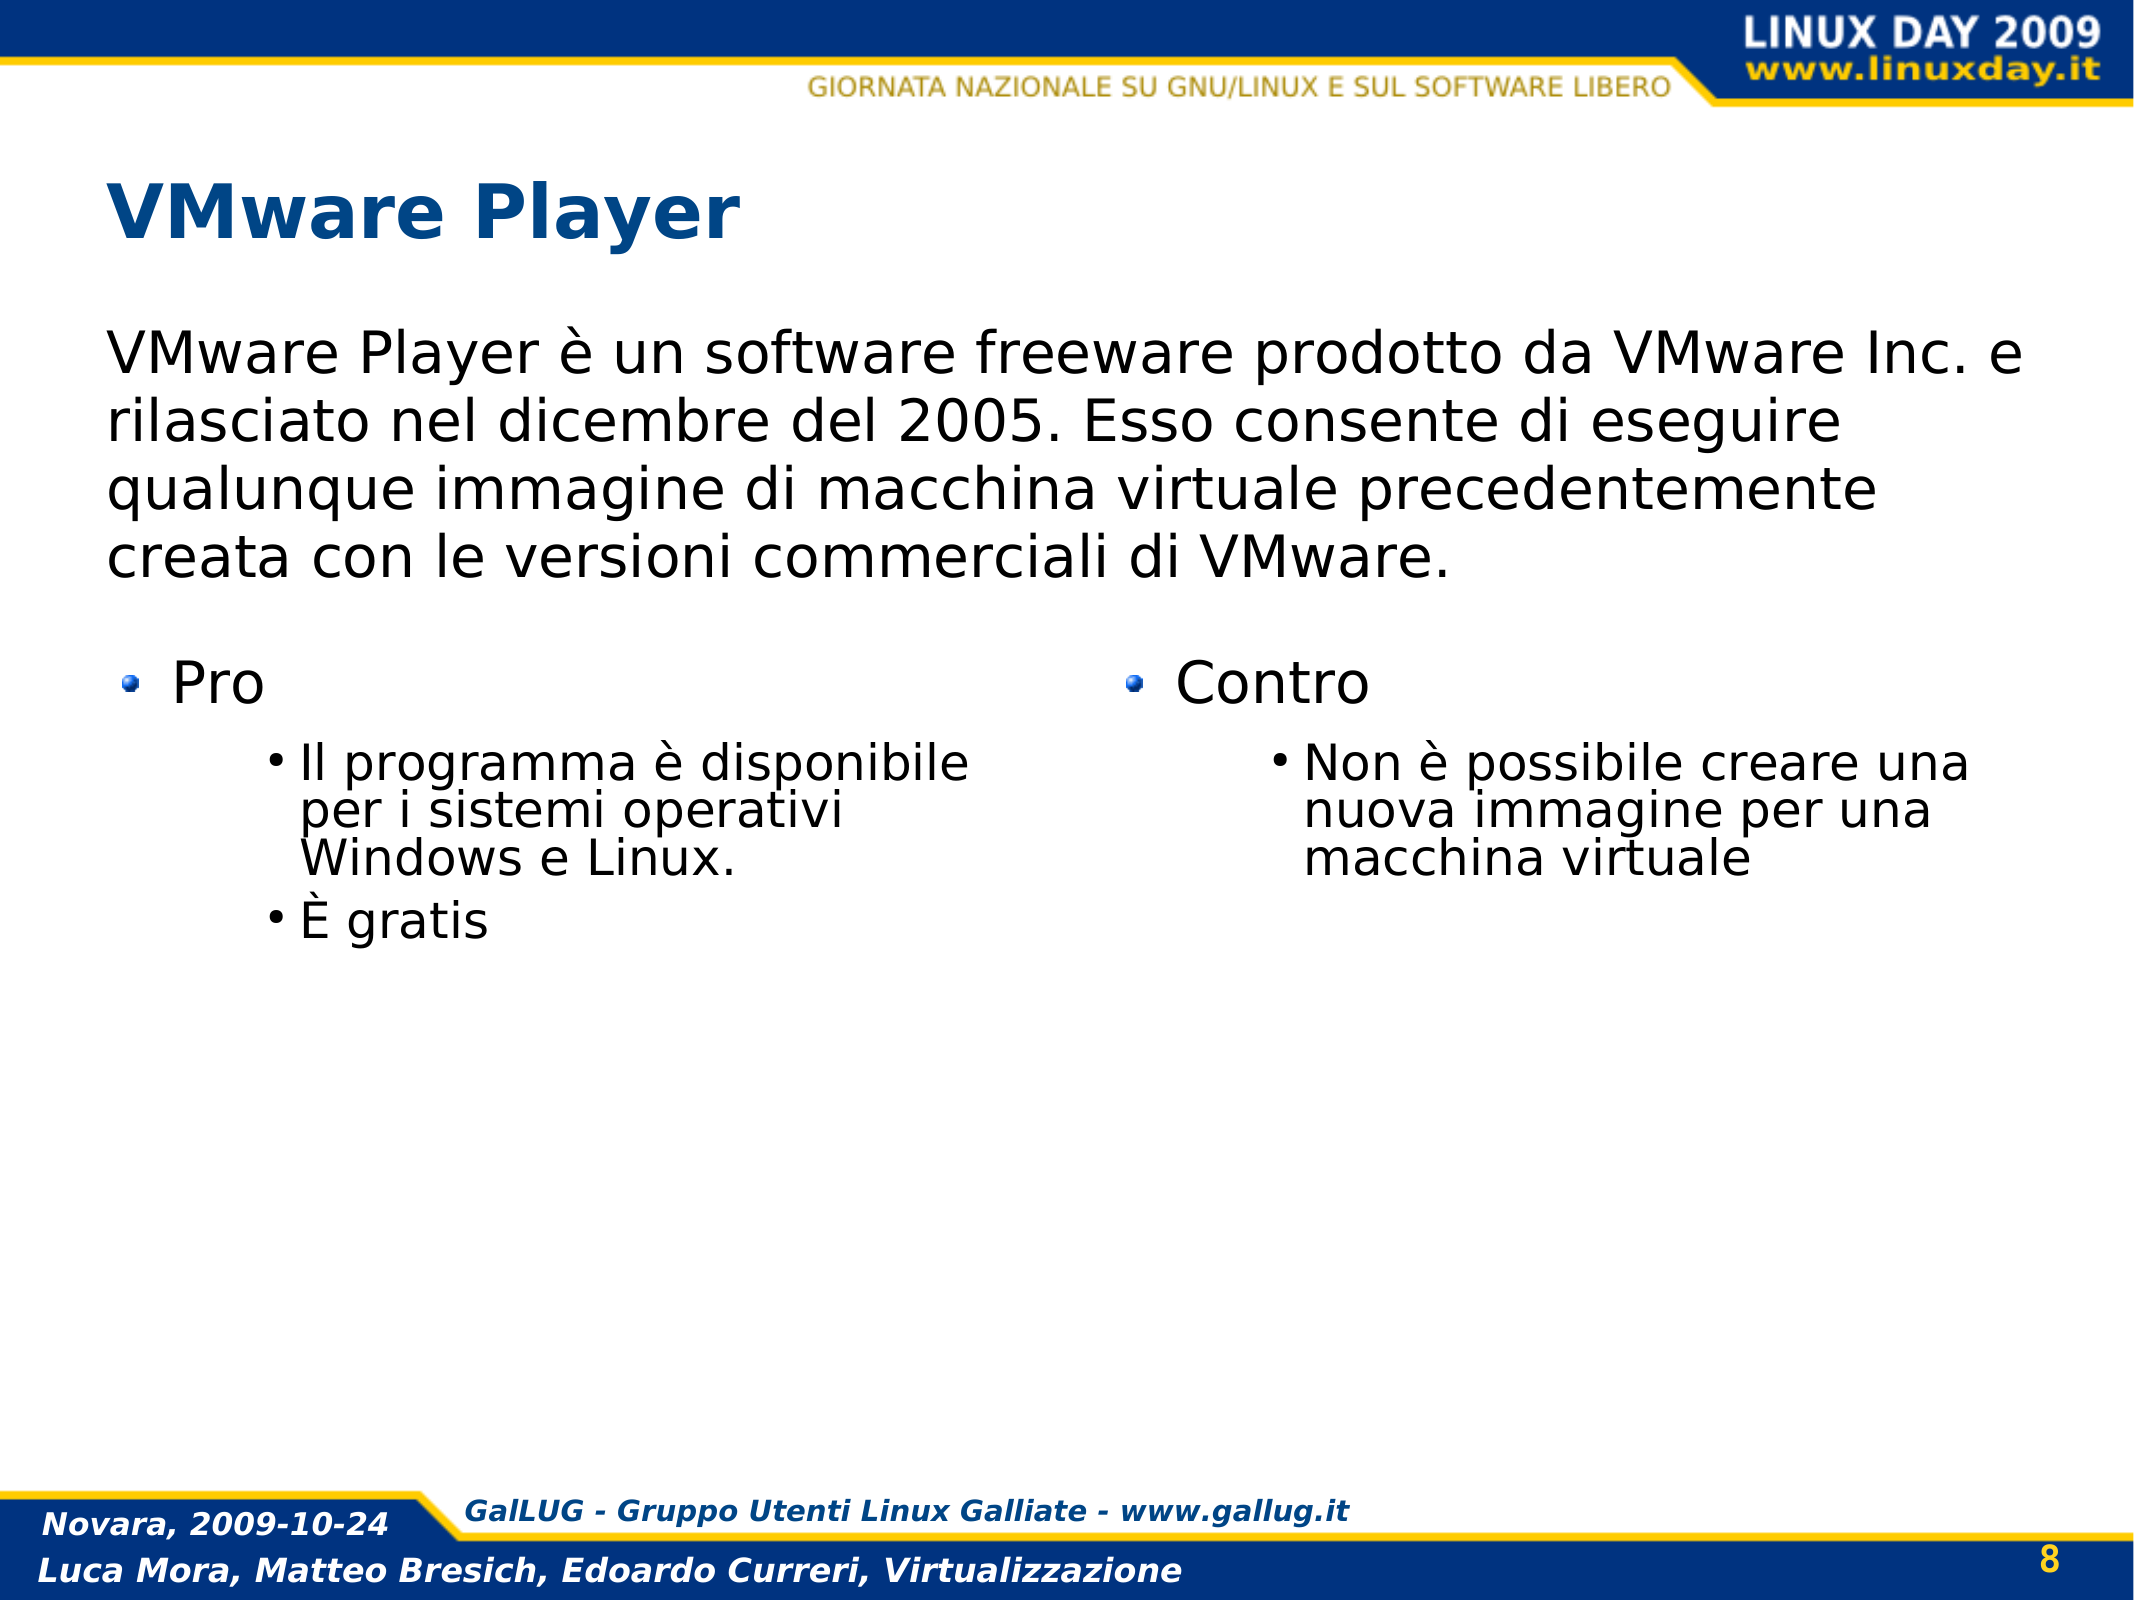

# VMware Player
VMware Player è un software freeware prodotto da VMware Inc. e rilasciato nel dicembre del 2005. Esso consente di eseguire qualunque immagine di macchina virtuale precedentemente creata con le versioni commerciali di VMware.
Pro
Il programma è disponibile per i sistemi operativi Windows e Linux.
È gratis
Contro
Non è possibile creare una nuova immagine per una macchina virtuale